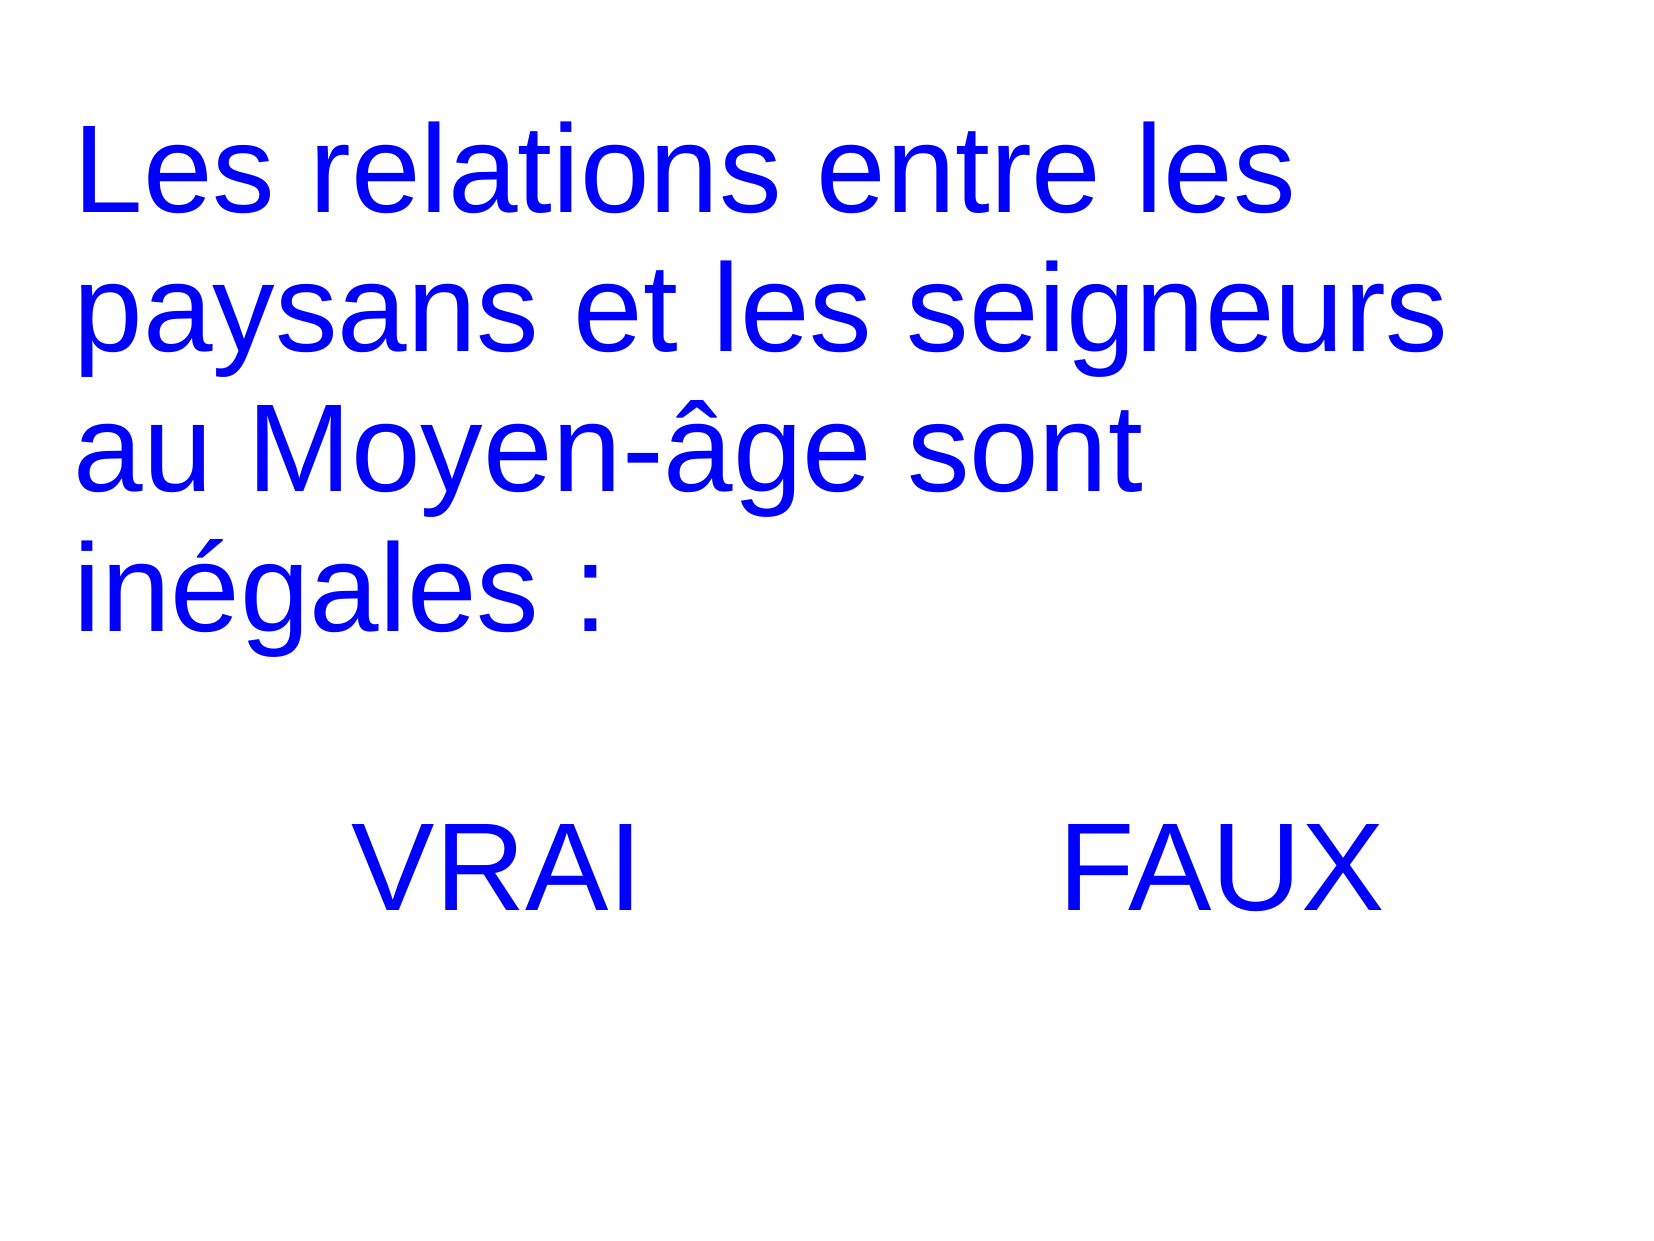

Les relations entre les paysans et les seigneurs au Moyen-âge sont inégales :
 VRAI FAUX